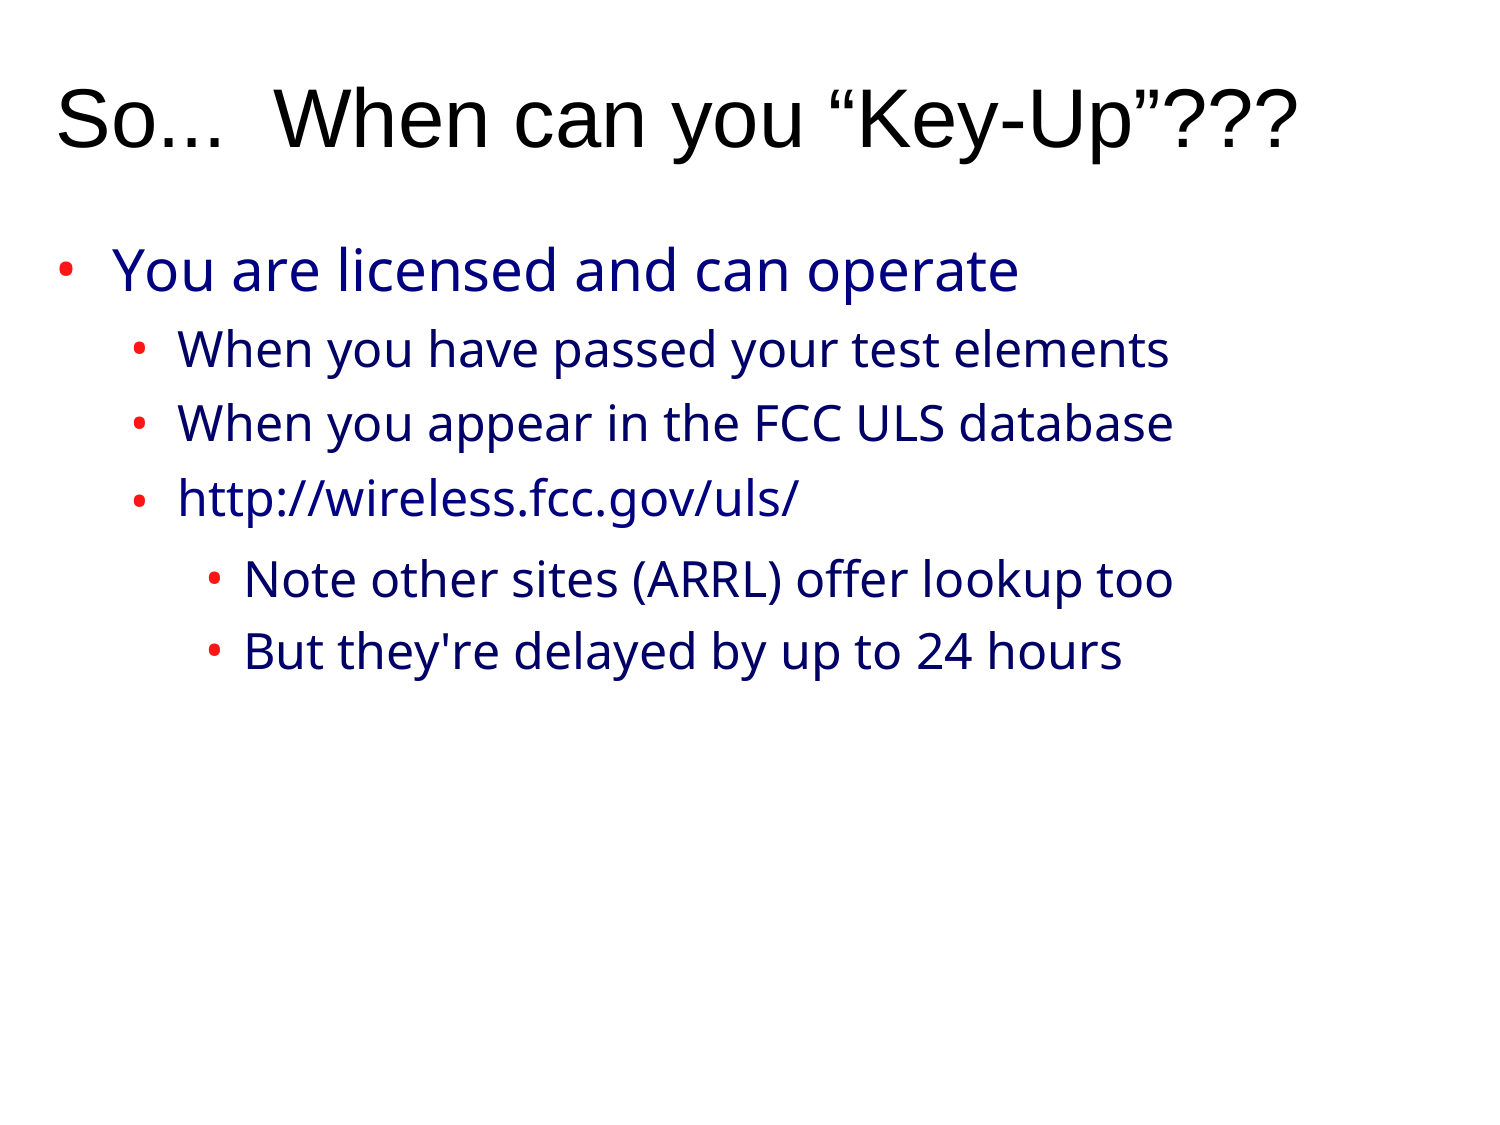

# So... When can you “Key-Up”???
You are licensed and can operate
When you have passed your test elements
When you appear in the FCC ULS database
http://wireless.fcc.gov/uls/
Note other sites (ARRL) offer lookup too
But they're delayed by up to 24 hours